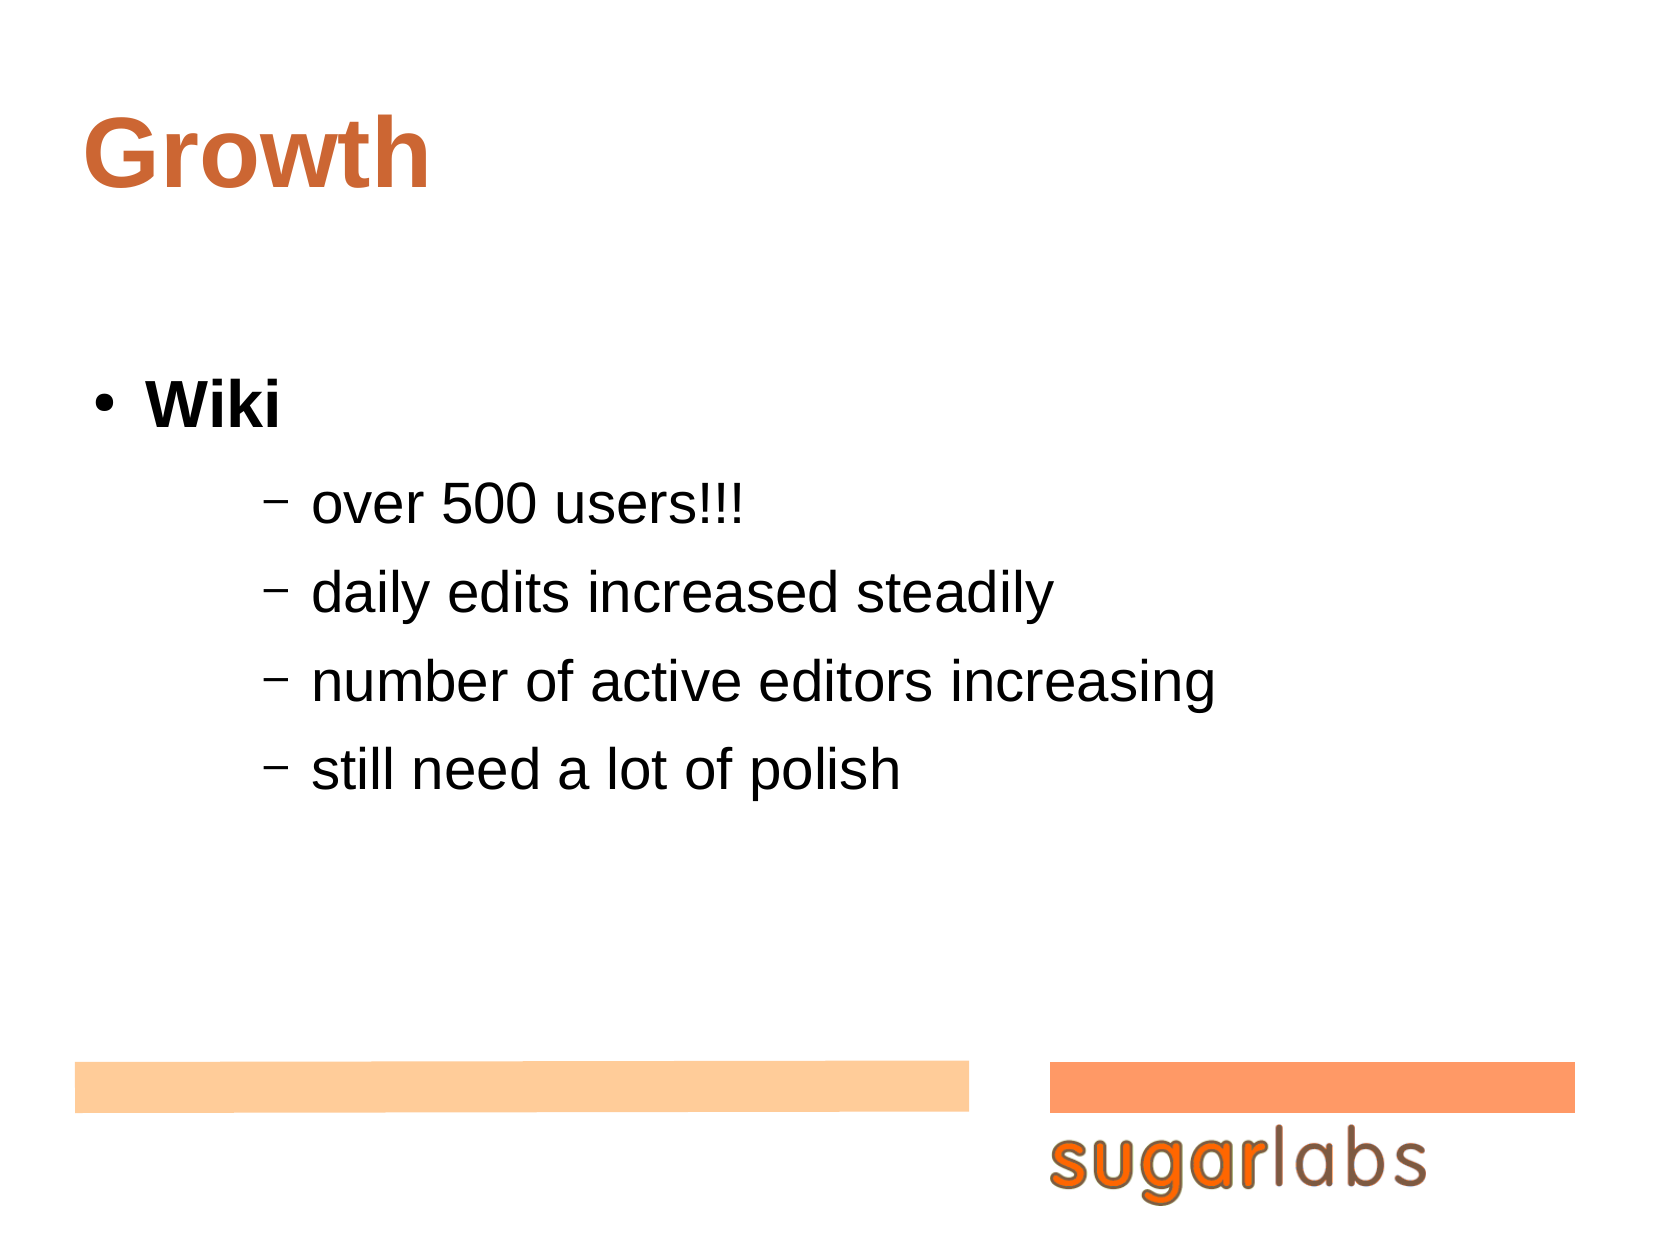

# Growth
Wiki
over 500 users!!!
daily edits increased steadily
number of active editors increasing
still need a lot of polish